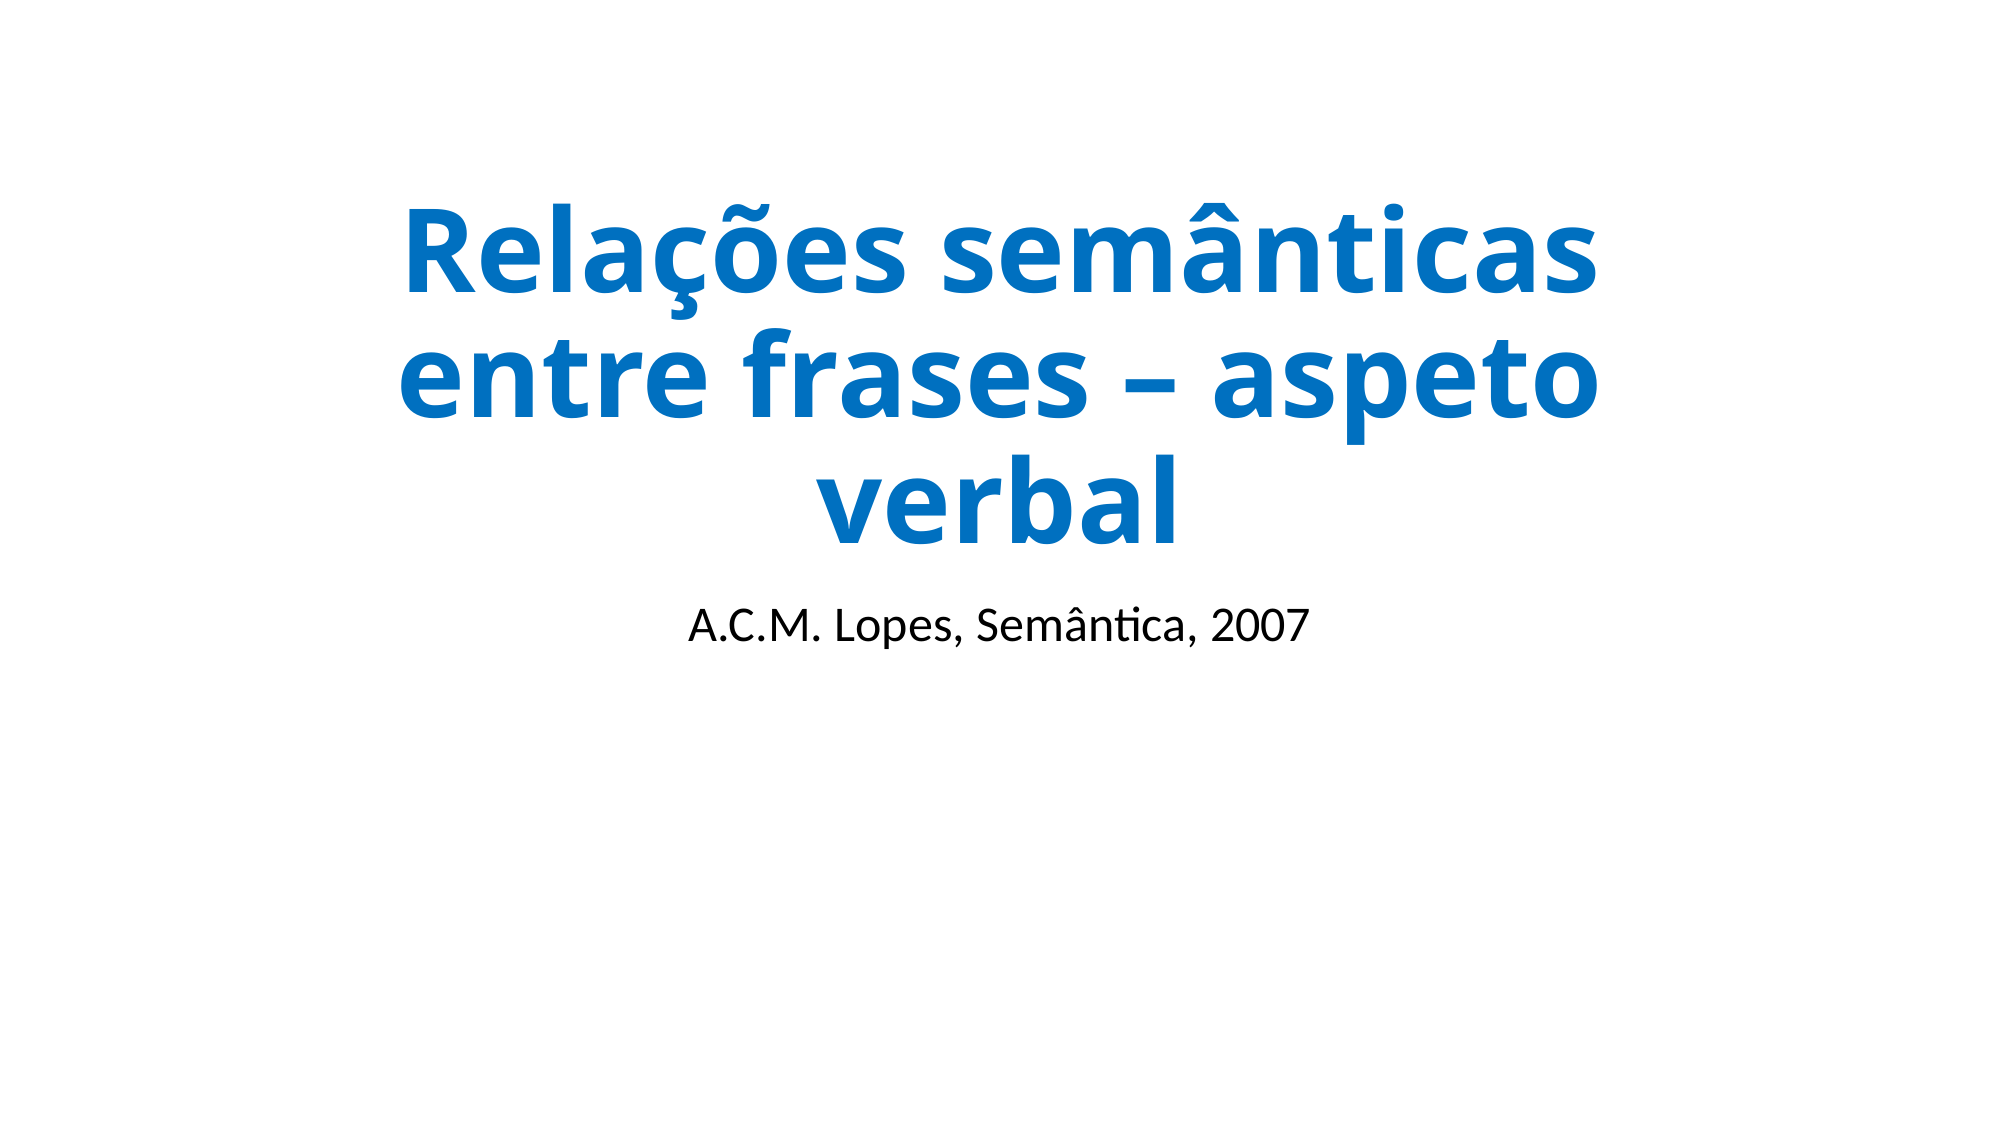

# Relações semânticas entre frases – aspeto verbal
A.C.M. Lopes, Semântica, 2007